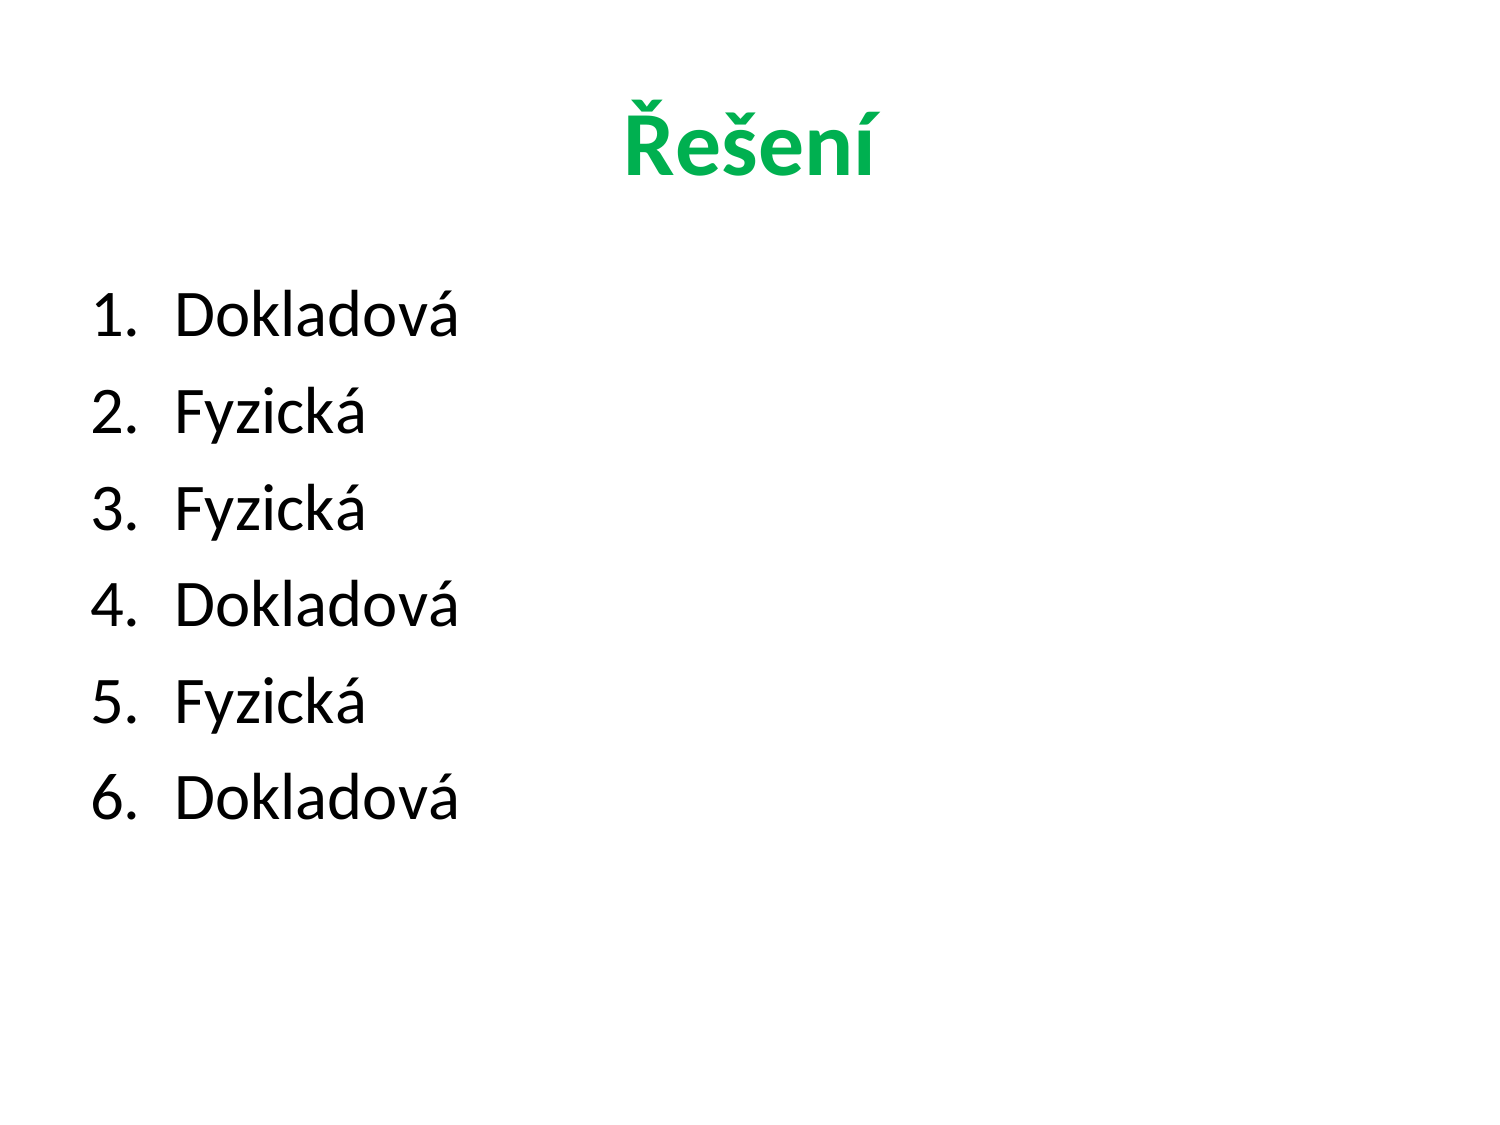

# Řešení
Dokladová
Fyzická
Fyzická
Dokladová
Fyzická
Dokladová